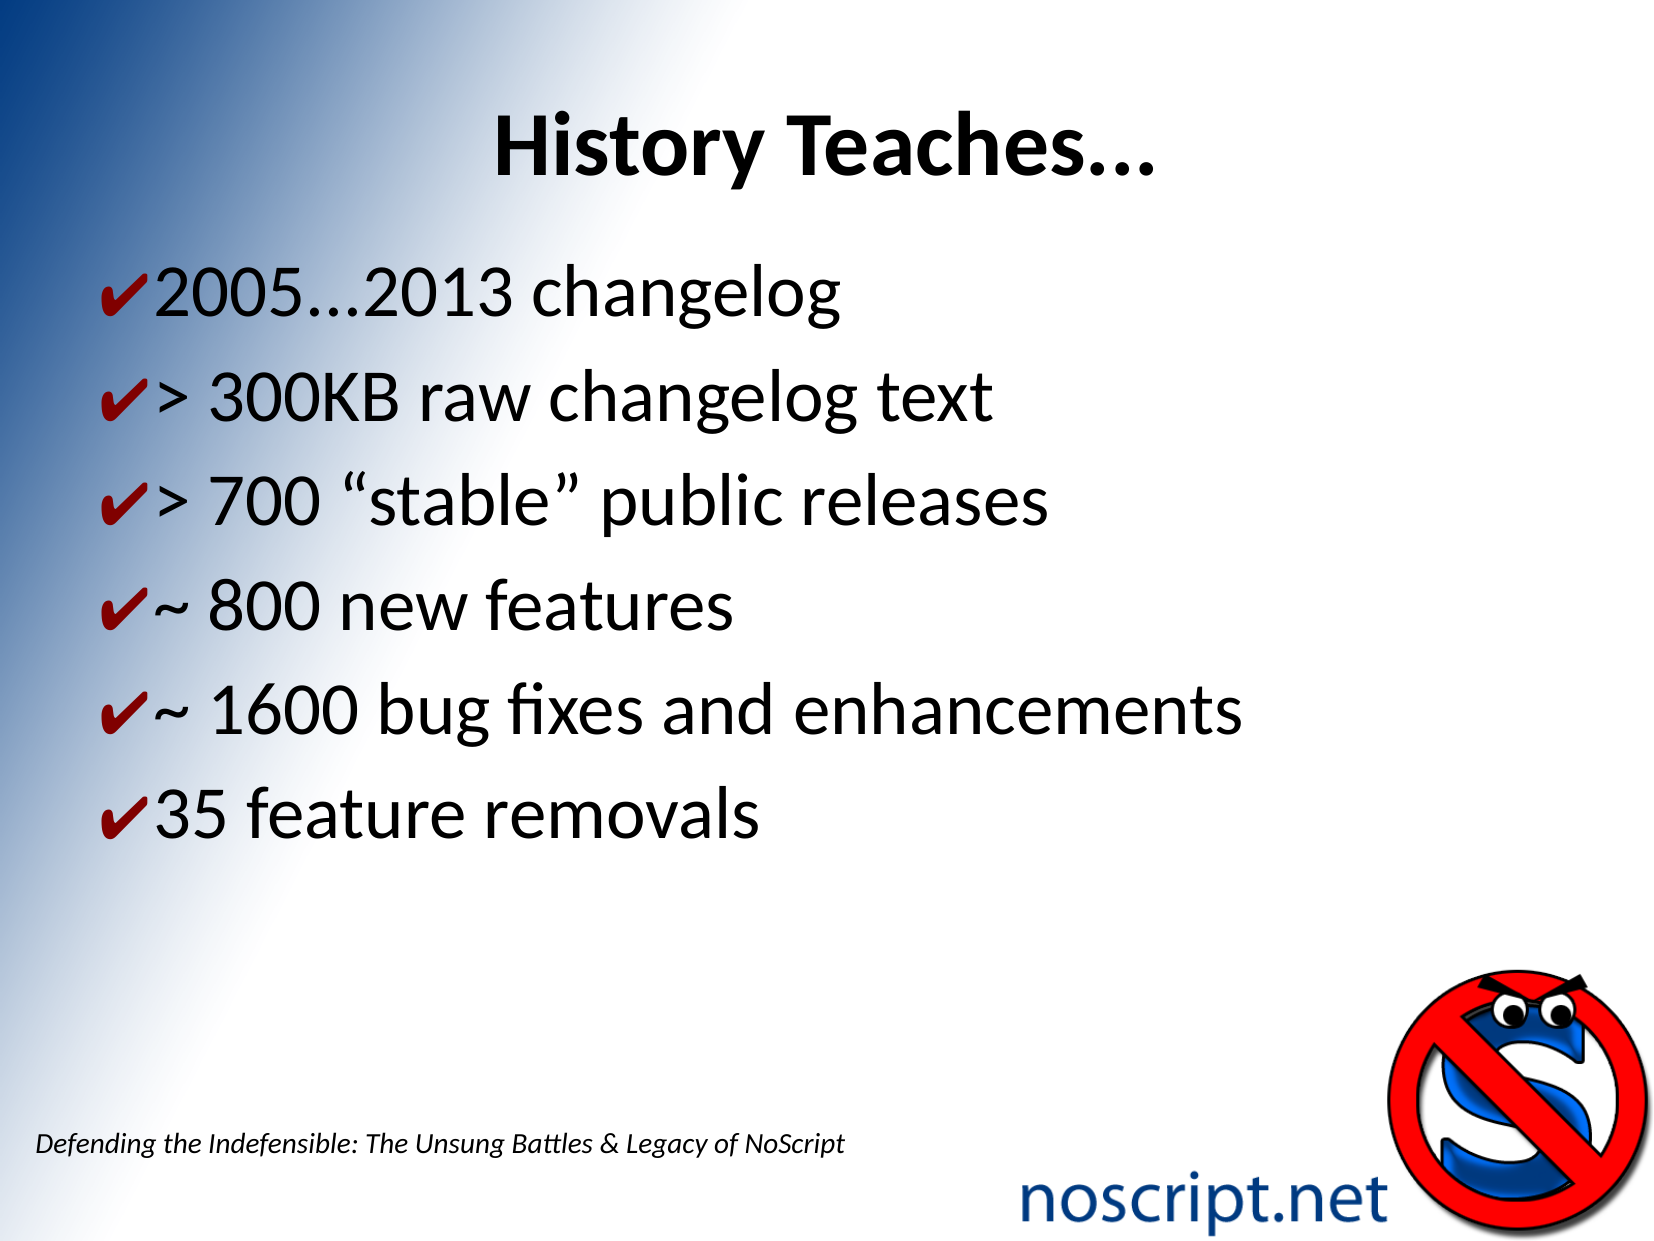

# History Teaches...
2005...2013 changelog
> 300KB raw changelog text
> 700 “stable” public releases
~ 800 new features
~ 1600 bug fixes and enhancements
35 feature removals
Defending the Indefensible: The Unsung Battles & Legacy of NoScript